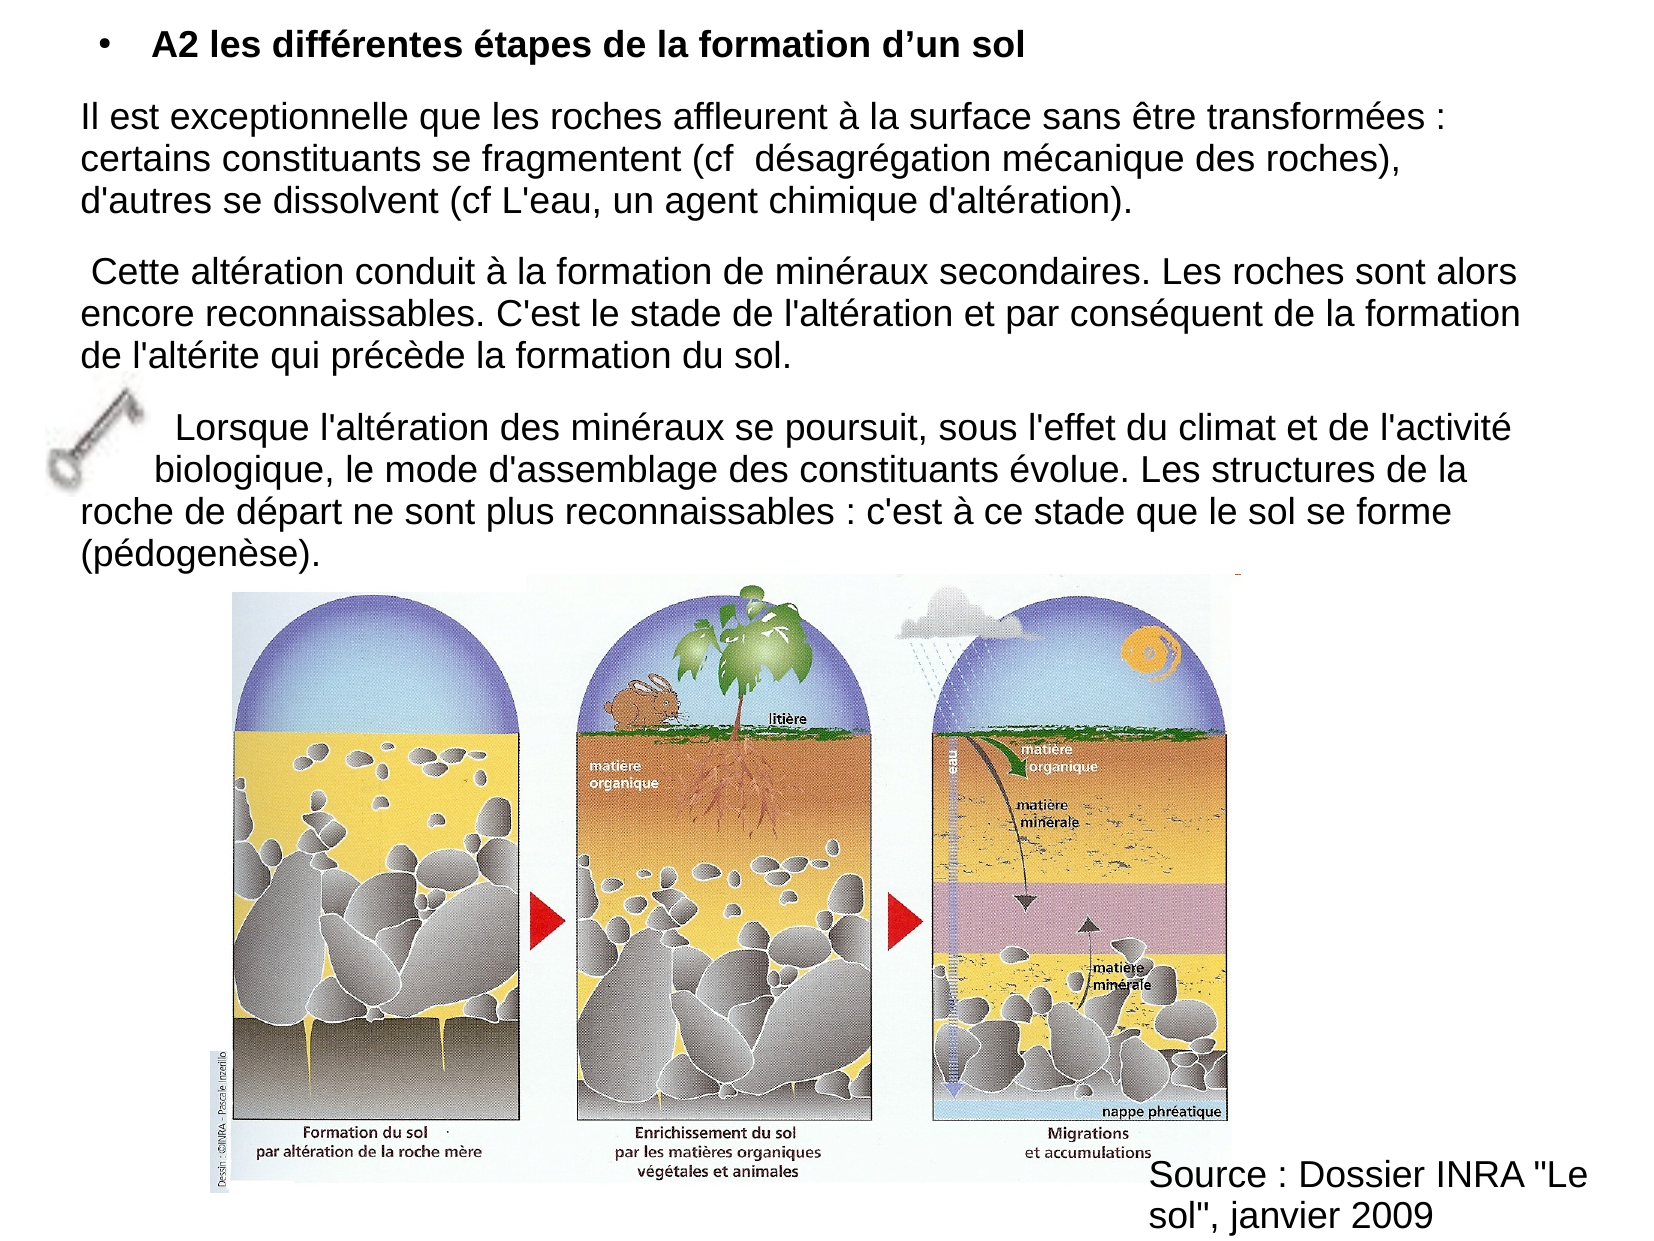

# A2 les différentes étapes de la formation d’un sol
Il est exceptionnelle que les roches affleurent à la surface sans être transformées : certains constituants se fragmentent (cf désagrégation mécanique des roches), d'autres se dissolvent (cf L'eau, un agent chimique d'altération).
 Cette altération conduit à la formation de minéraux secondaires. Les roches sont alors encore reconnaissables. C'est le stade de l'altération et par conséquent de la formation de l'altérite qui précède la formation du sol.
 Lorsque l'altération des minéraux se poursuit, sous l'effet du climat et de l'activité 	biologique, le mode d'assemblage des constituants évolue. Les structures de la roche de départ ne sont plus reconnaissables : c'est à ce stade que le sol se forme (pédogenèse).
Source : Dossier INRA "Le sol", janvier 2009